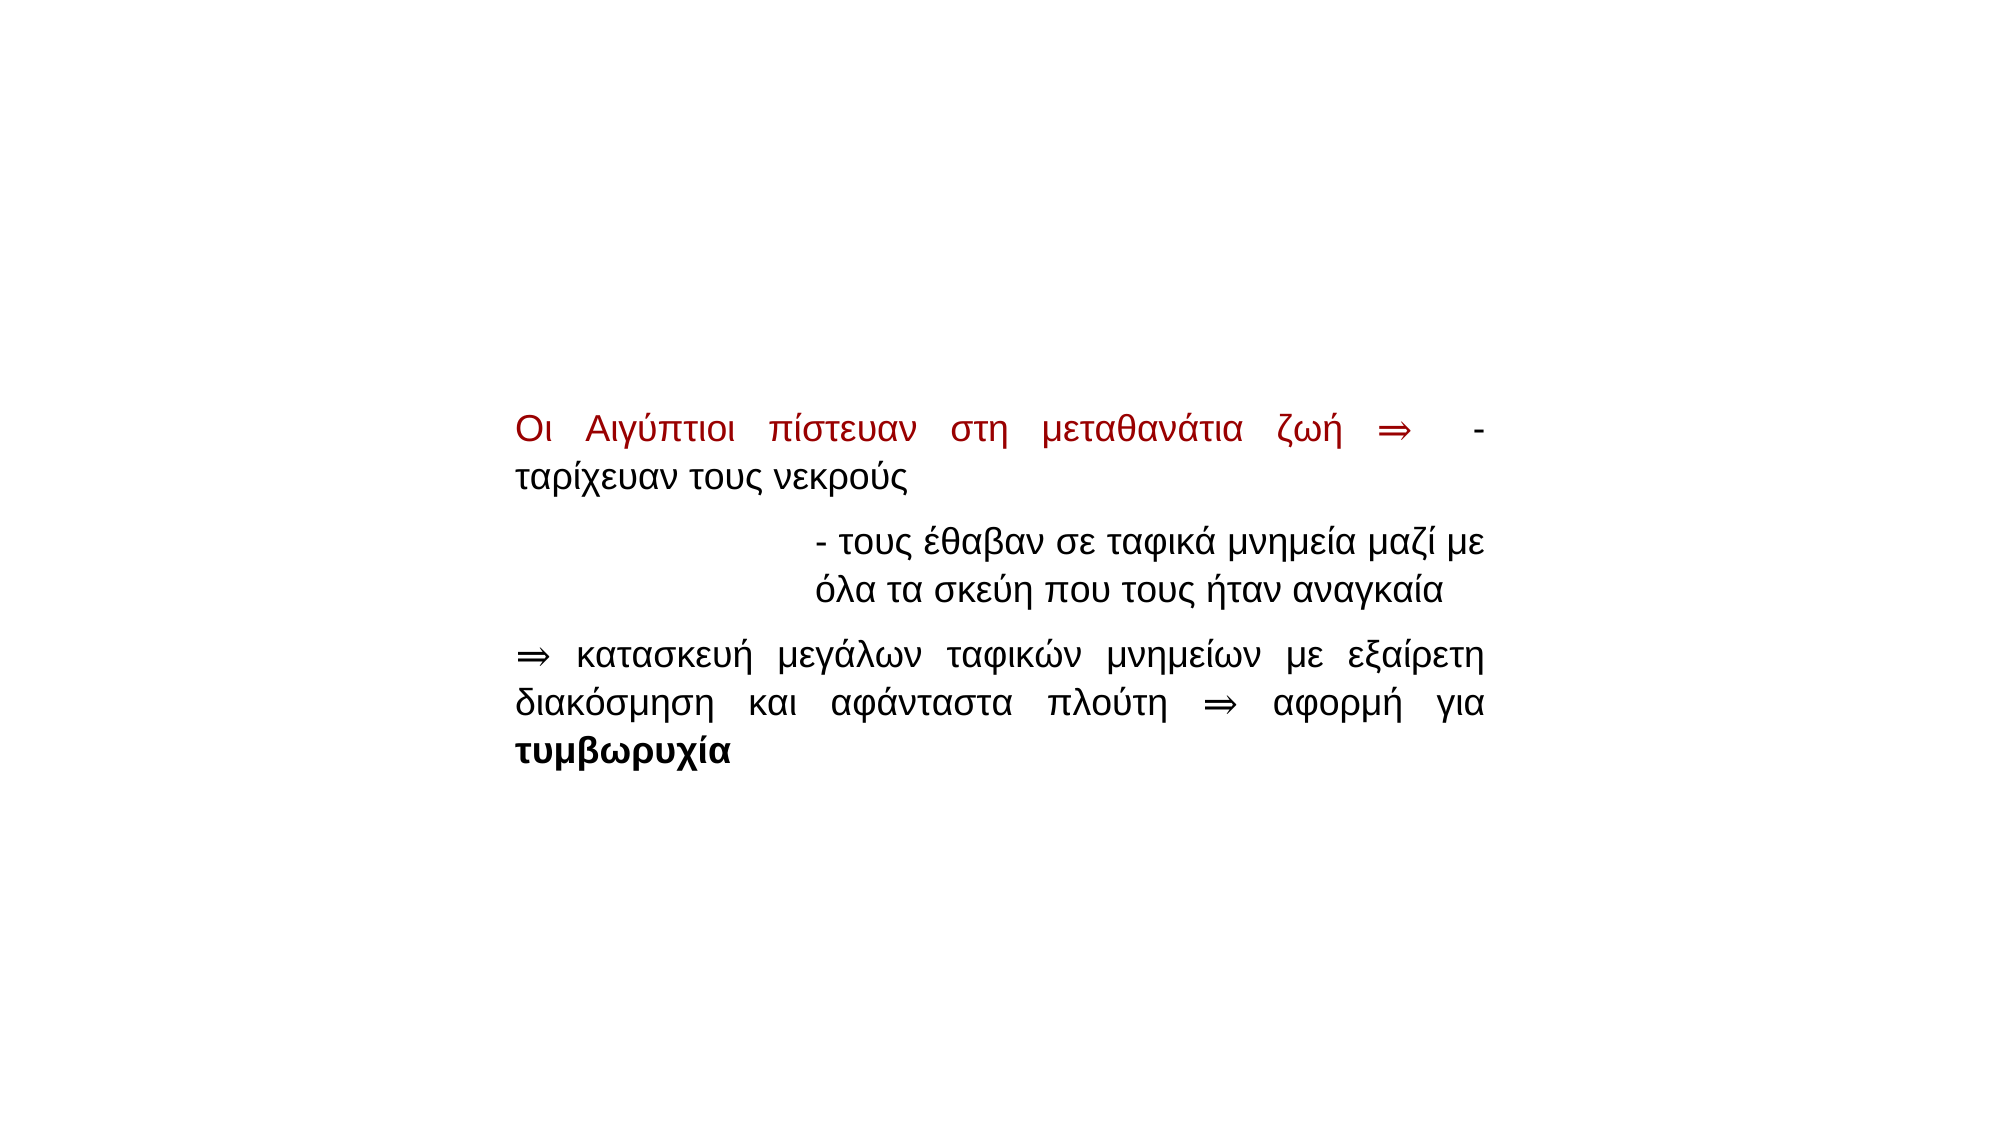

Οι Αιγύπτιοι πίστευαν στη μεταθανάτια ζωή ⇒	- ταρίχευαν τους νεκρούς
- τους έθαβαν σε ταφικά μνημεία μαζί με όλα τα σκεύη που τους ήταν αναγκαία
⇒ κατασκευή μεγάλων ταφικών μνημείων με εξαίρετη διακόσμηση και αφάνταστα πλούτη ⇒ αφορμή για τυμβωρυχία